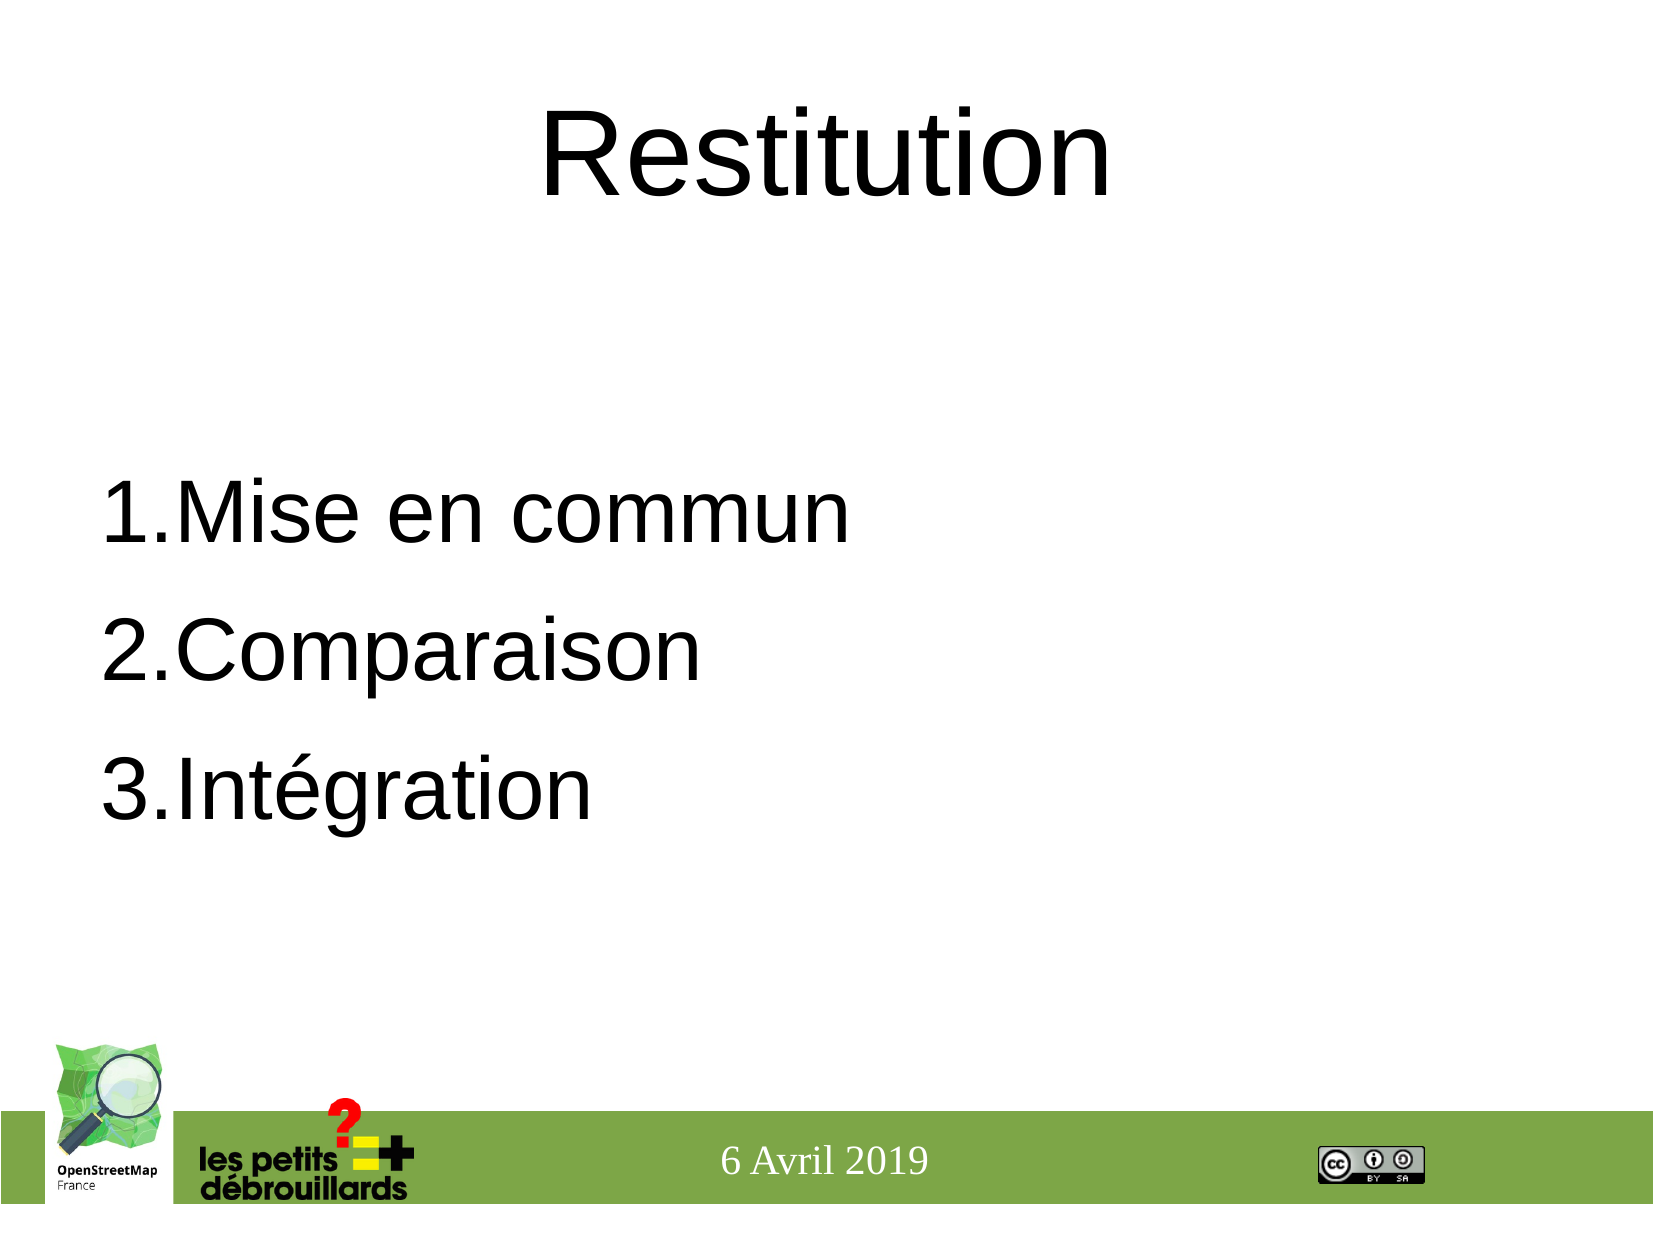

# Restitution
Mise en commun
Comparaison
Intégration